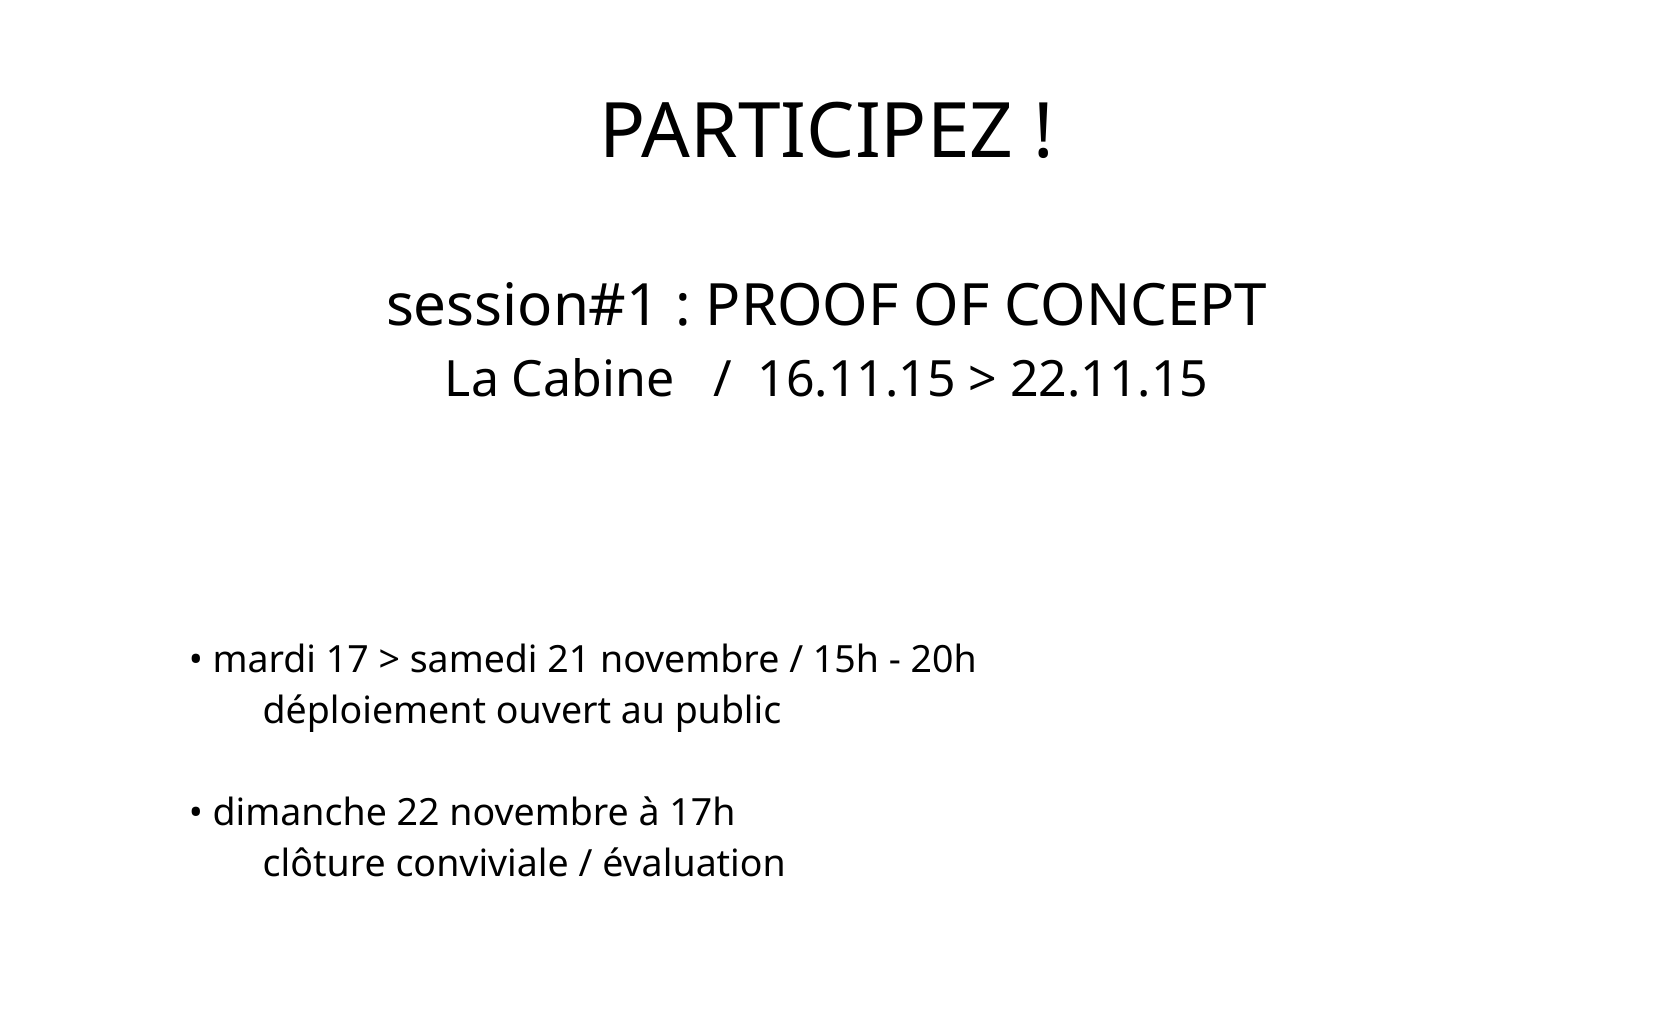

# PARTICIPEZ !
session#1 : PROOF OF CONCEPT
La Cabine / 16.11.15 > 22.11.15
• mardi 17 > samedi 21 novembre / 15h - 20h
	déploiement ouvert au public
• dimanche 22 novembre à 17h
	clôture conviviale / évaluation